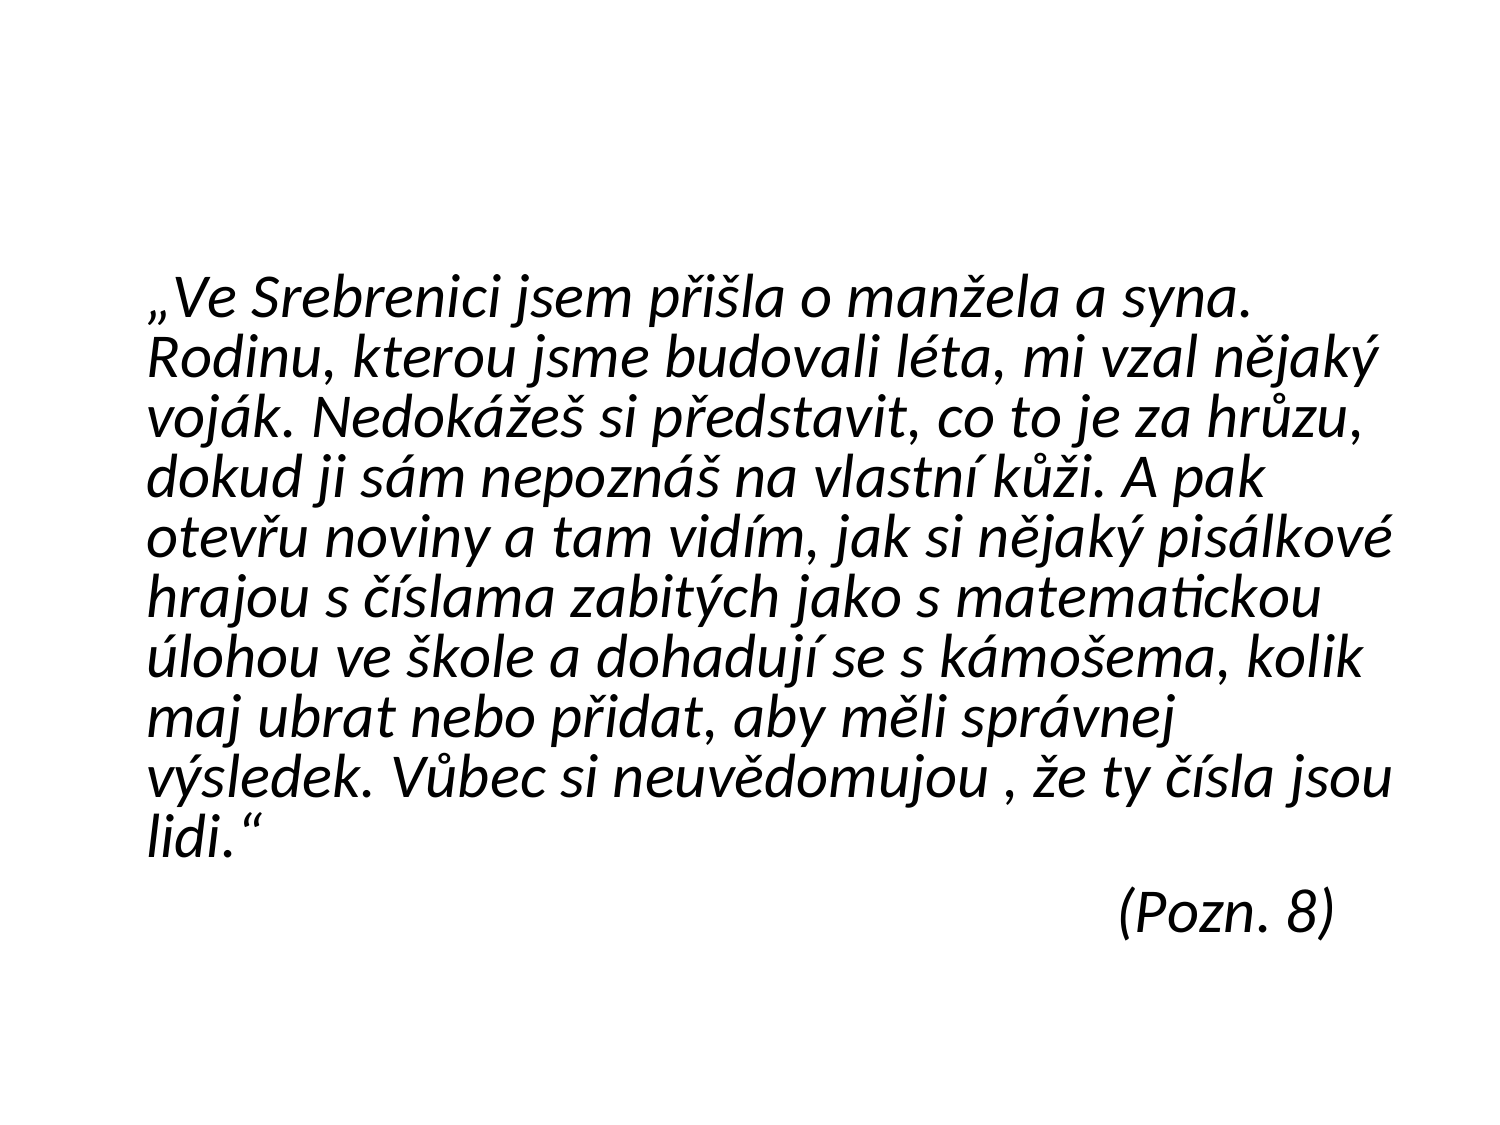

# „Ve Srebrenici jsem přišla o manžela a syna. Rodinu, kterou jsme budovali léta, mi vzal nějaký voják. Nedokážeš si představit, co to je za hrůzu, dokud ji sám nepoznáš na vlastní kůži. A pak otevřu noviny a tam vidím, jak si nějaký pisálkové hrajou s číslama zabitých jako s matematickou úlohou ve škole a dohadují se s kámošema, kolik maj ubrat nebo přidat, aby měli správnej výsledek. Vůbec si neuvědomujou , že ty čísla jsou lidi.“
 (Pozn. 8)